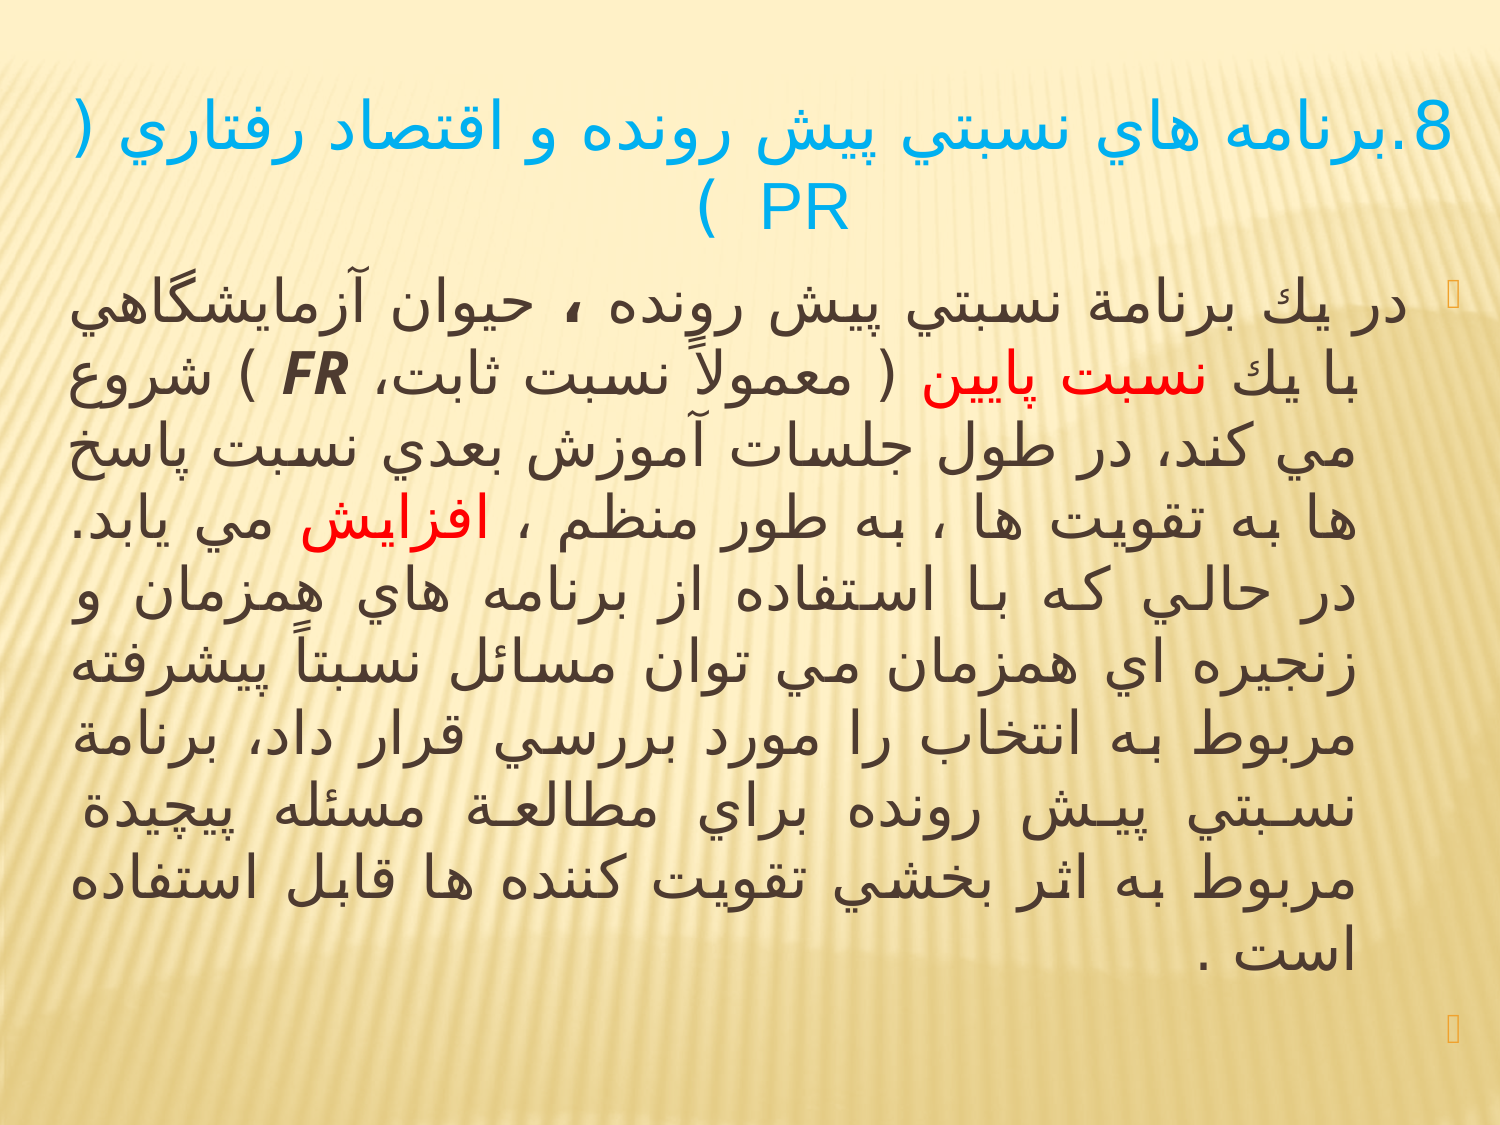

# 8.برنامه هاي نسبتي پيش رونده و اقتصاد رفتاري ( PR )
در يك برنامة نسبتي پيش رونده ، حيوان آزمايشگاهي با يك نسبت پايين ( معمولاً نسبت ثابت، FR ) شروع مي كند، در طول جلسات آموزش بعدي نسبت پاسخ ها به تقويت ها ، به طور منظم ، افزايش مي يابد. در حالي كه با استفاده از برنامه هاي همزمان و زنجيره اي همزمان مي توان مسائل نسبتاً پيشرفته مربوط به انتخاب را مورد بررسي قرار داد، برنامة نسبتي پيش رونده براي مطالعة مسئله پيچيدة مربوط به اثر بخشي تقويت كننده ها قابل استفاده است .